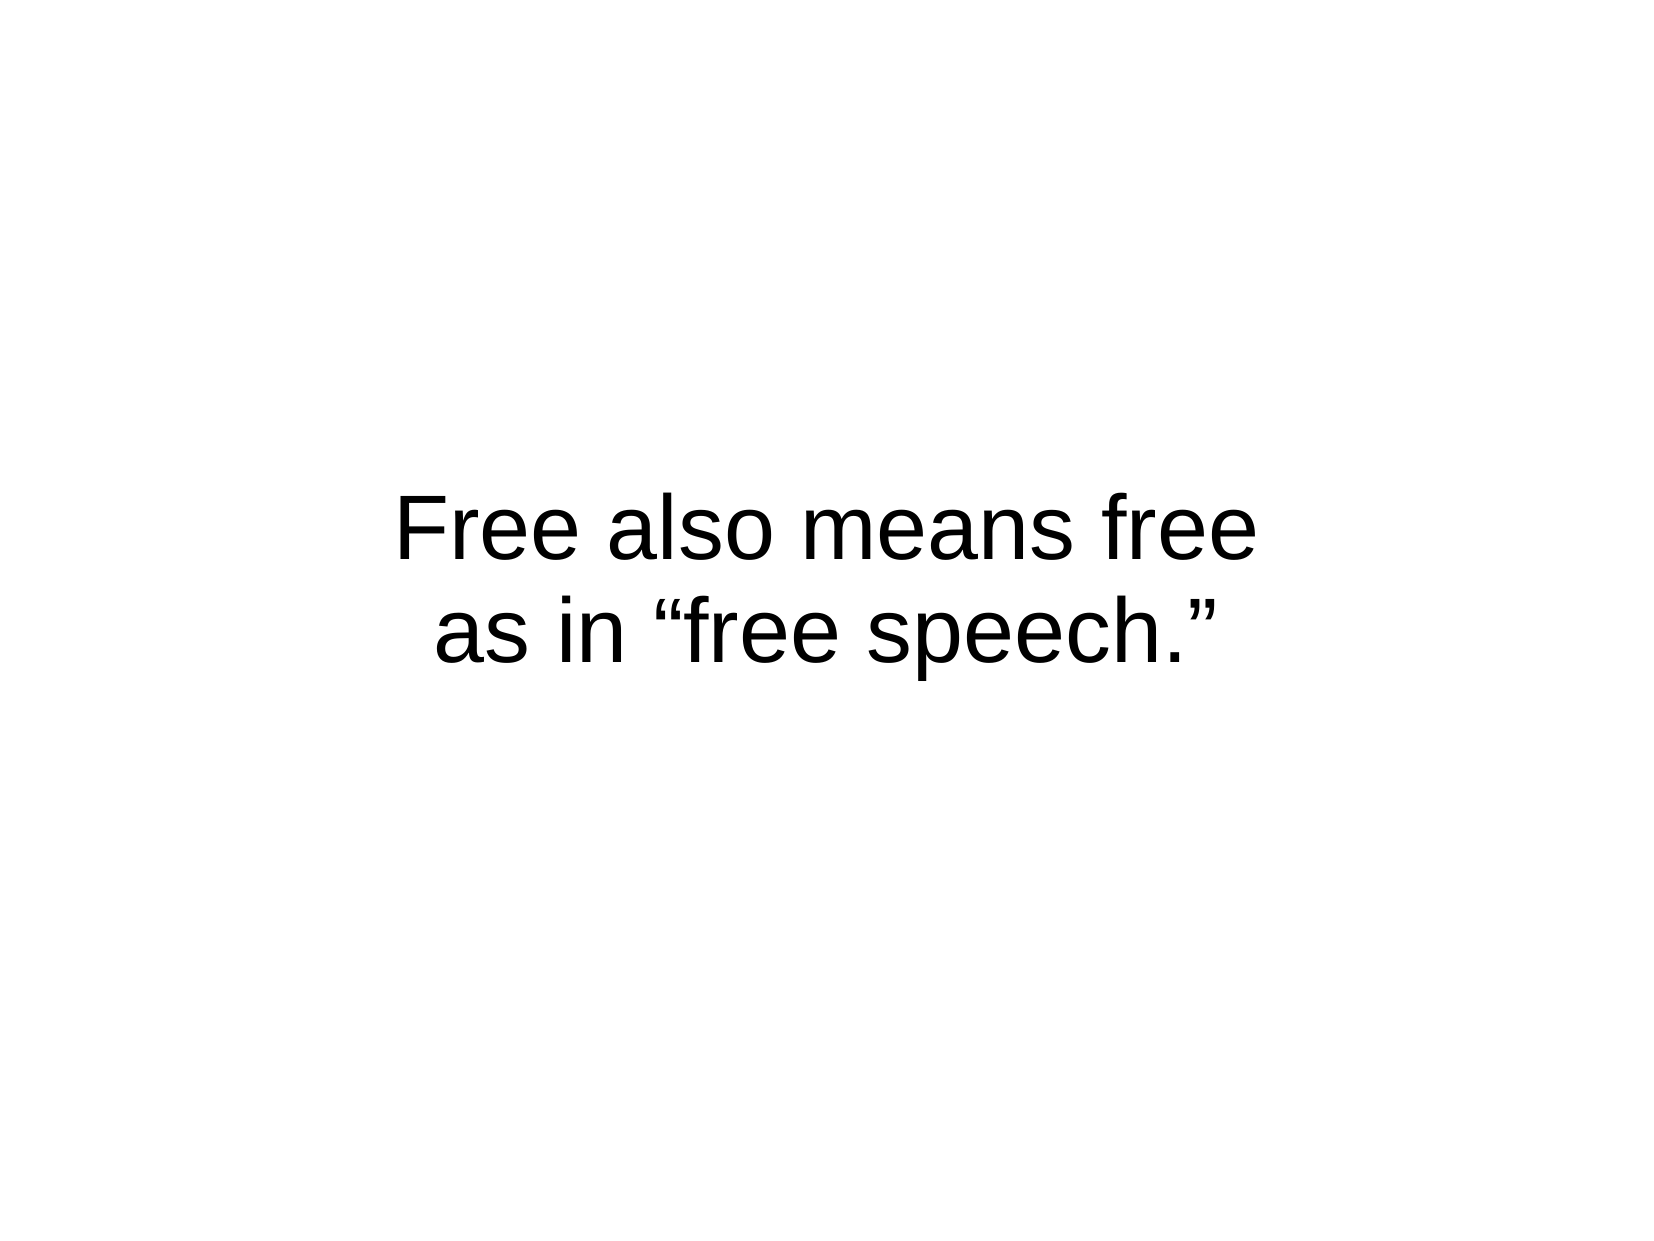

# Free also means free as in “free speech.”